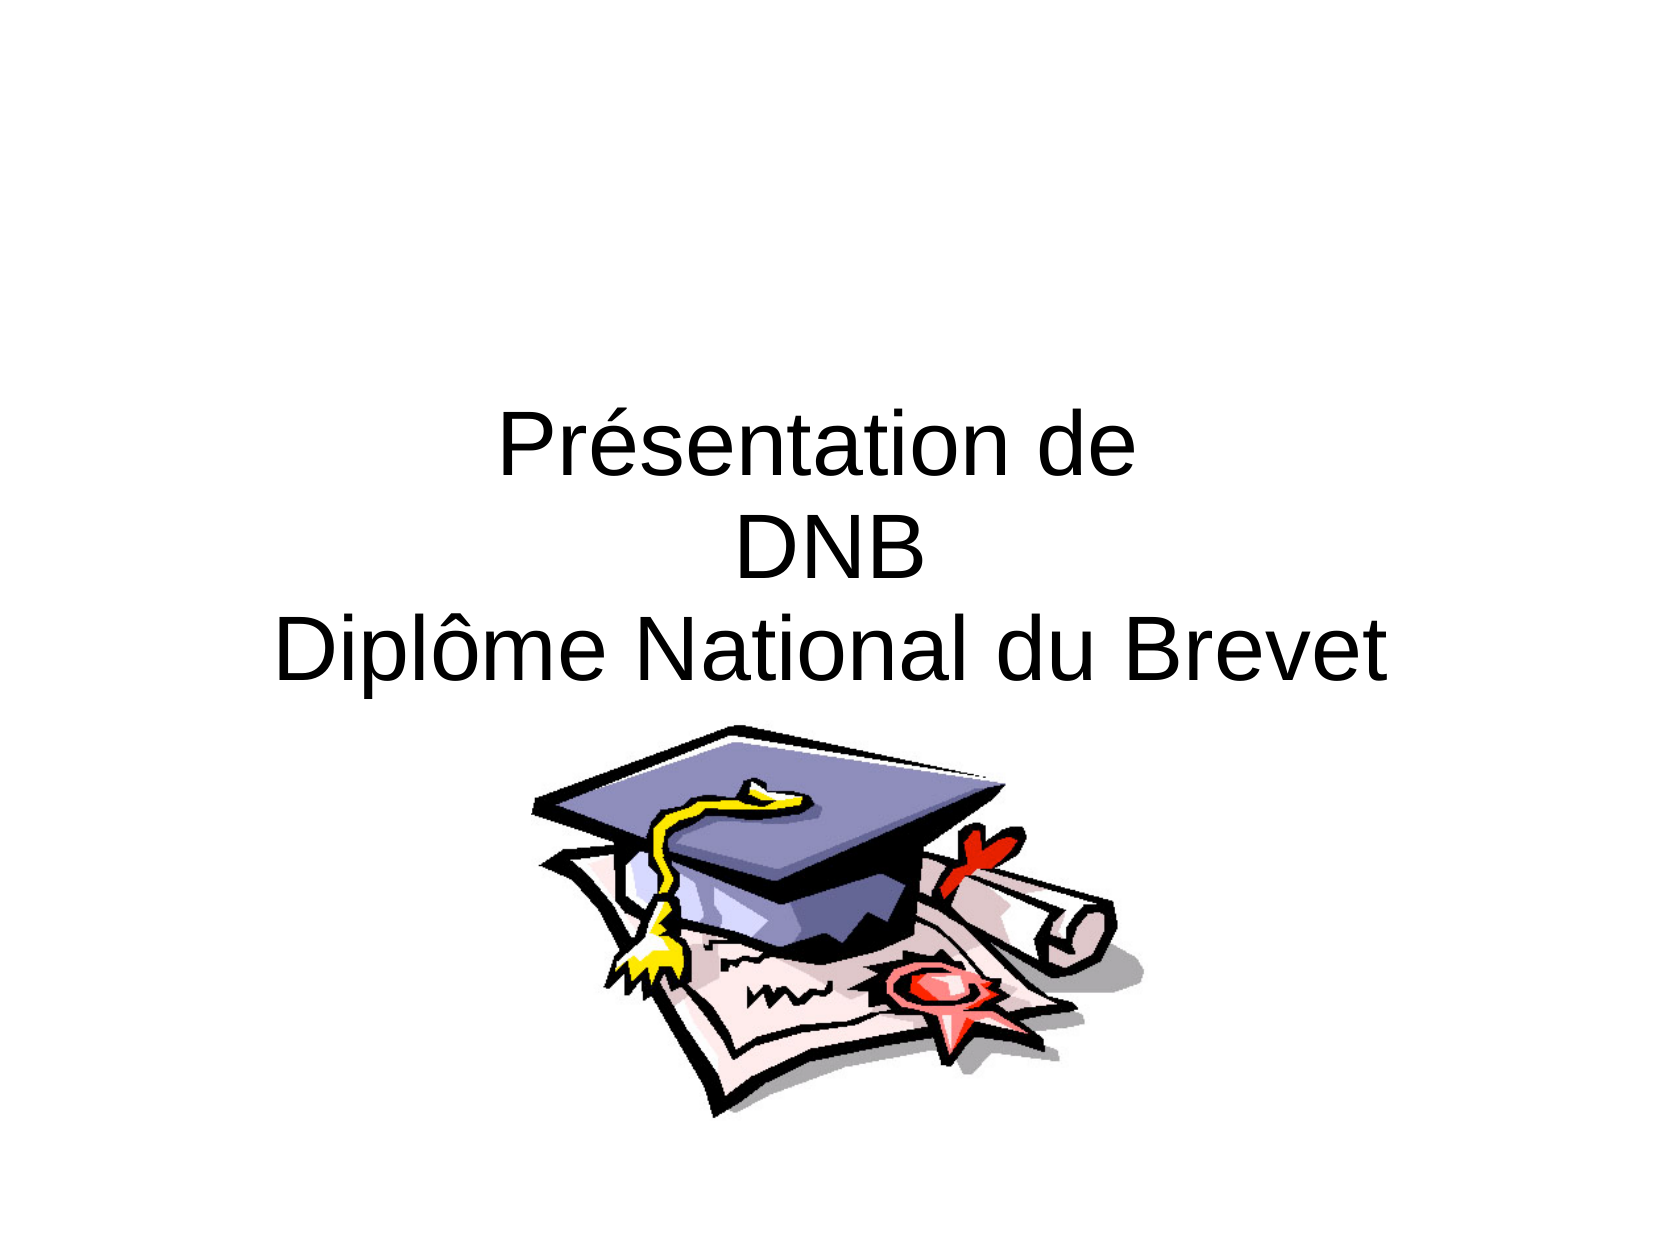

# Présentation de DNB Diplôme National du Brevet